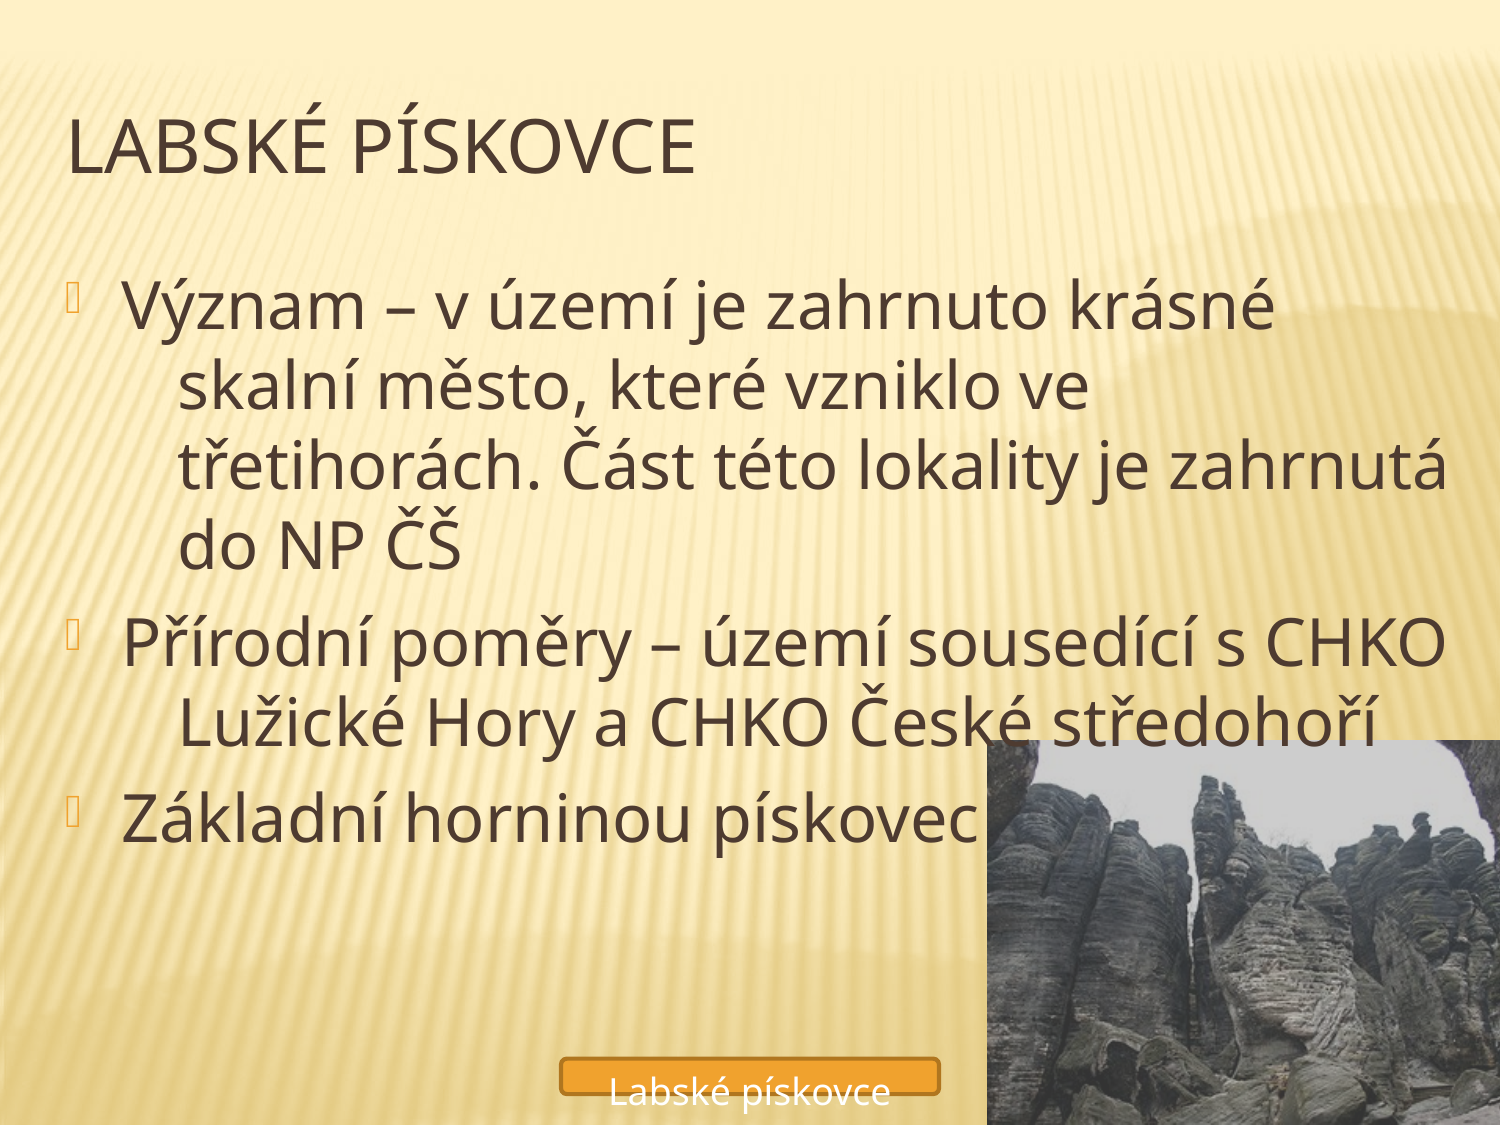

# Labské pískovce
Význam – v území je zahrnuto krásné skalní město, které vzniklo ve třetihorách. Část této lokality je zahrnutá do NP ČŠ
Přírodní poměry – území sousedící s CHKO Lužické Hory a CHKO České středohoří
Základní horninou pískovec
Labské pískovce